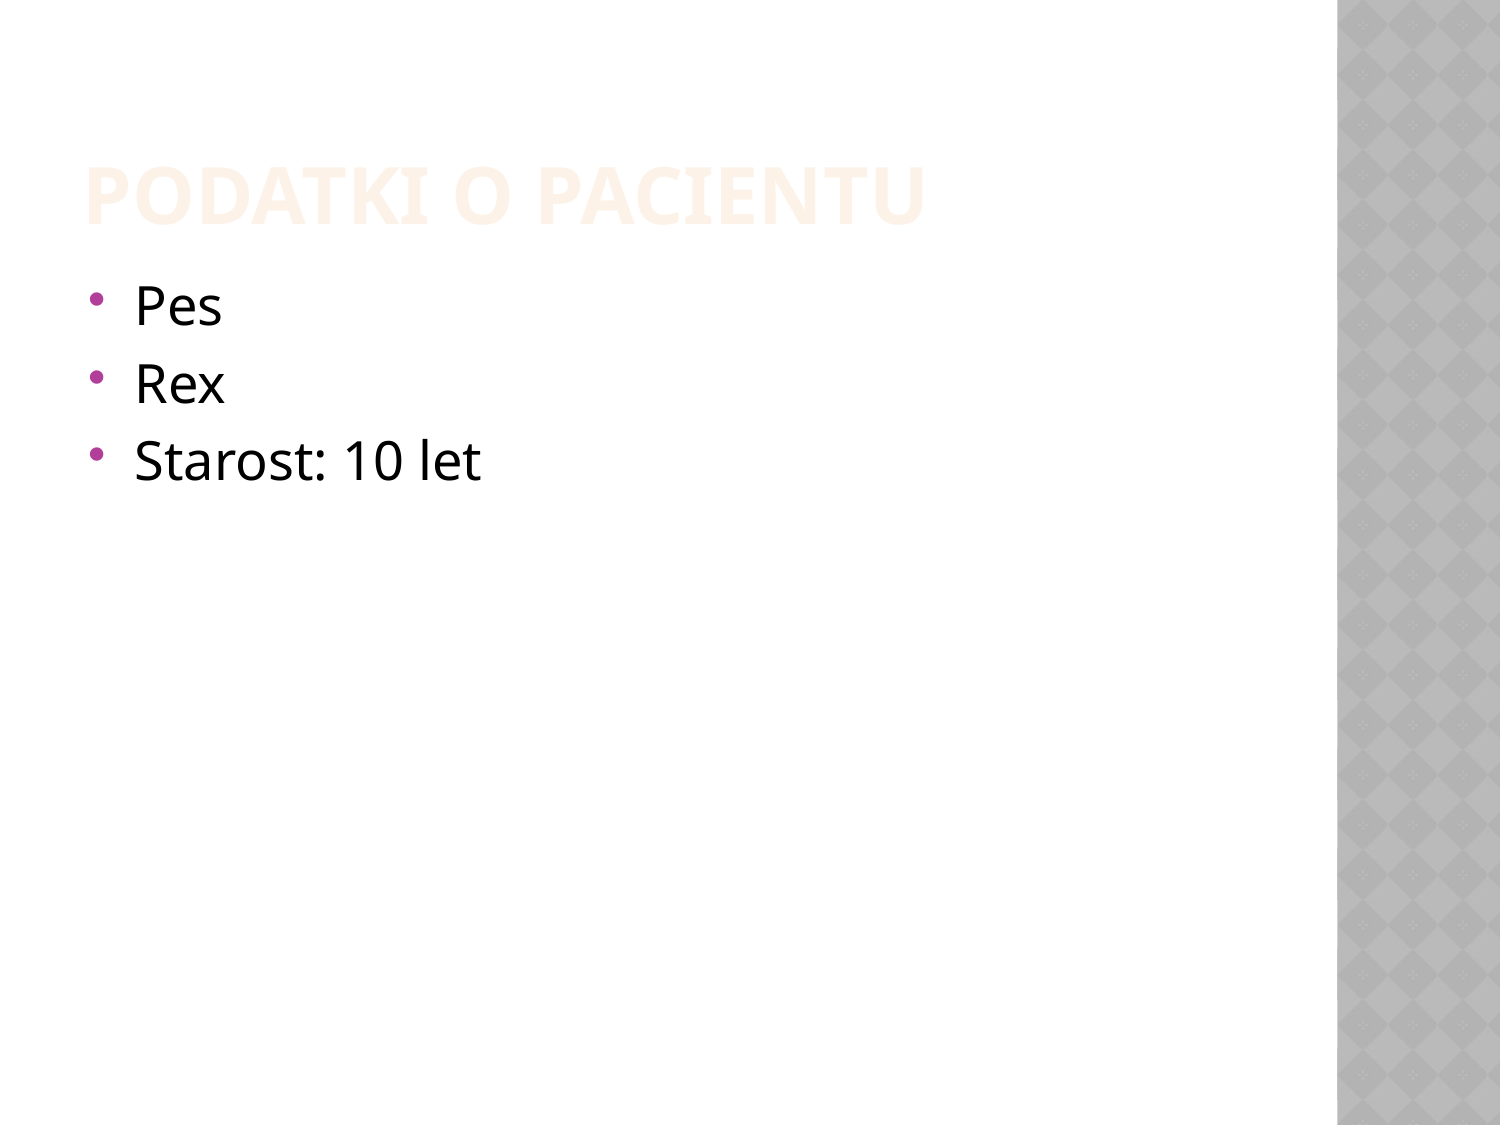

# Podatki o pacientu
Pes
Rex
Starost: 10 let